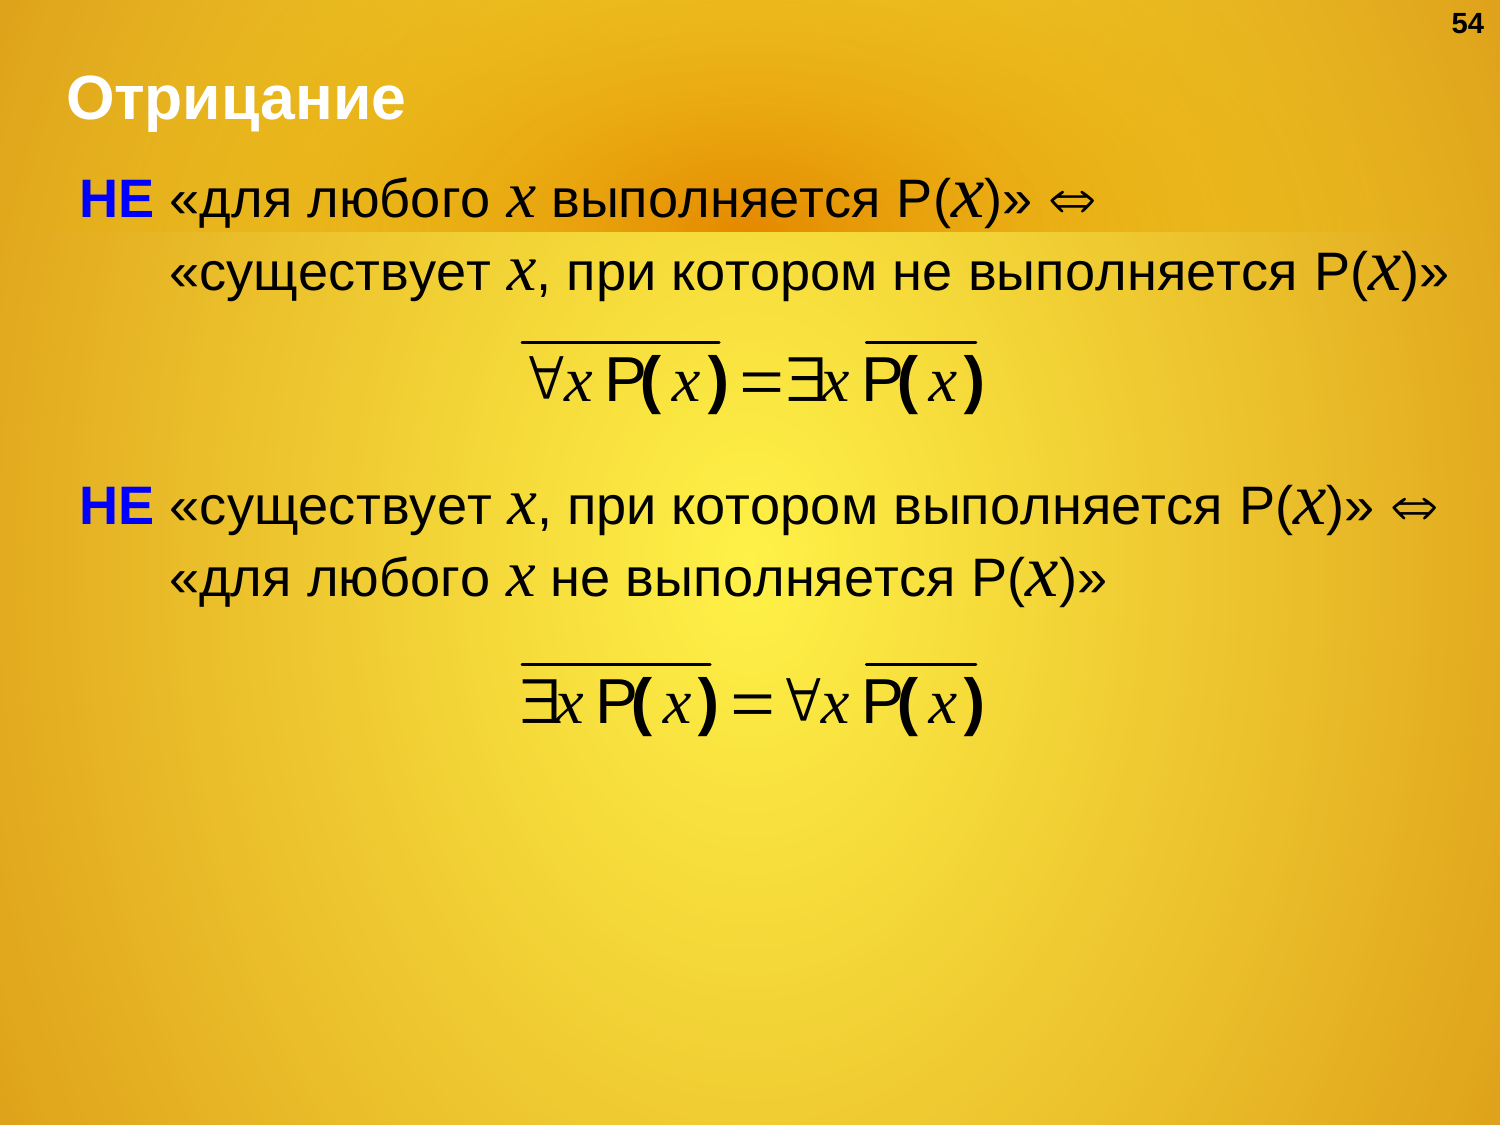

# Отрицание
НЕ «для любого x выполняется P(x)» 
 «существует x, при котором не выполняется P(x)»
НЕ «существует x, при котором выполняется P(x)» 
 «для любого x не выполняется P(x)»